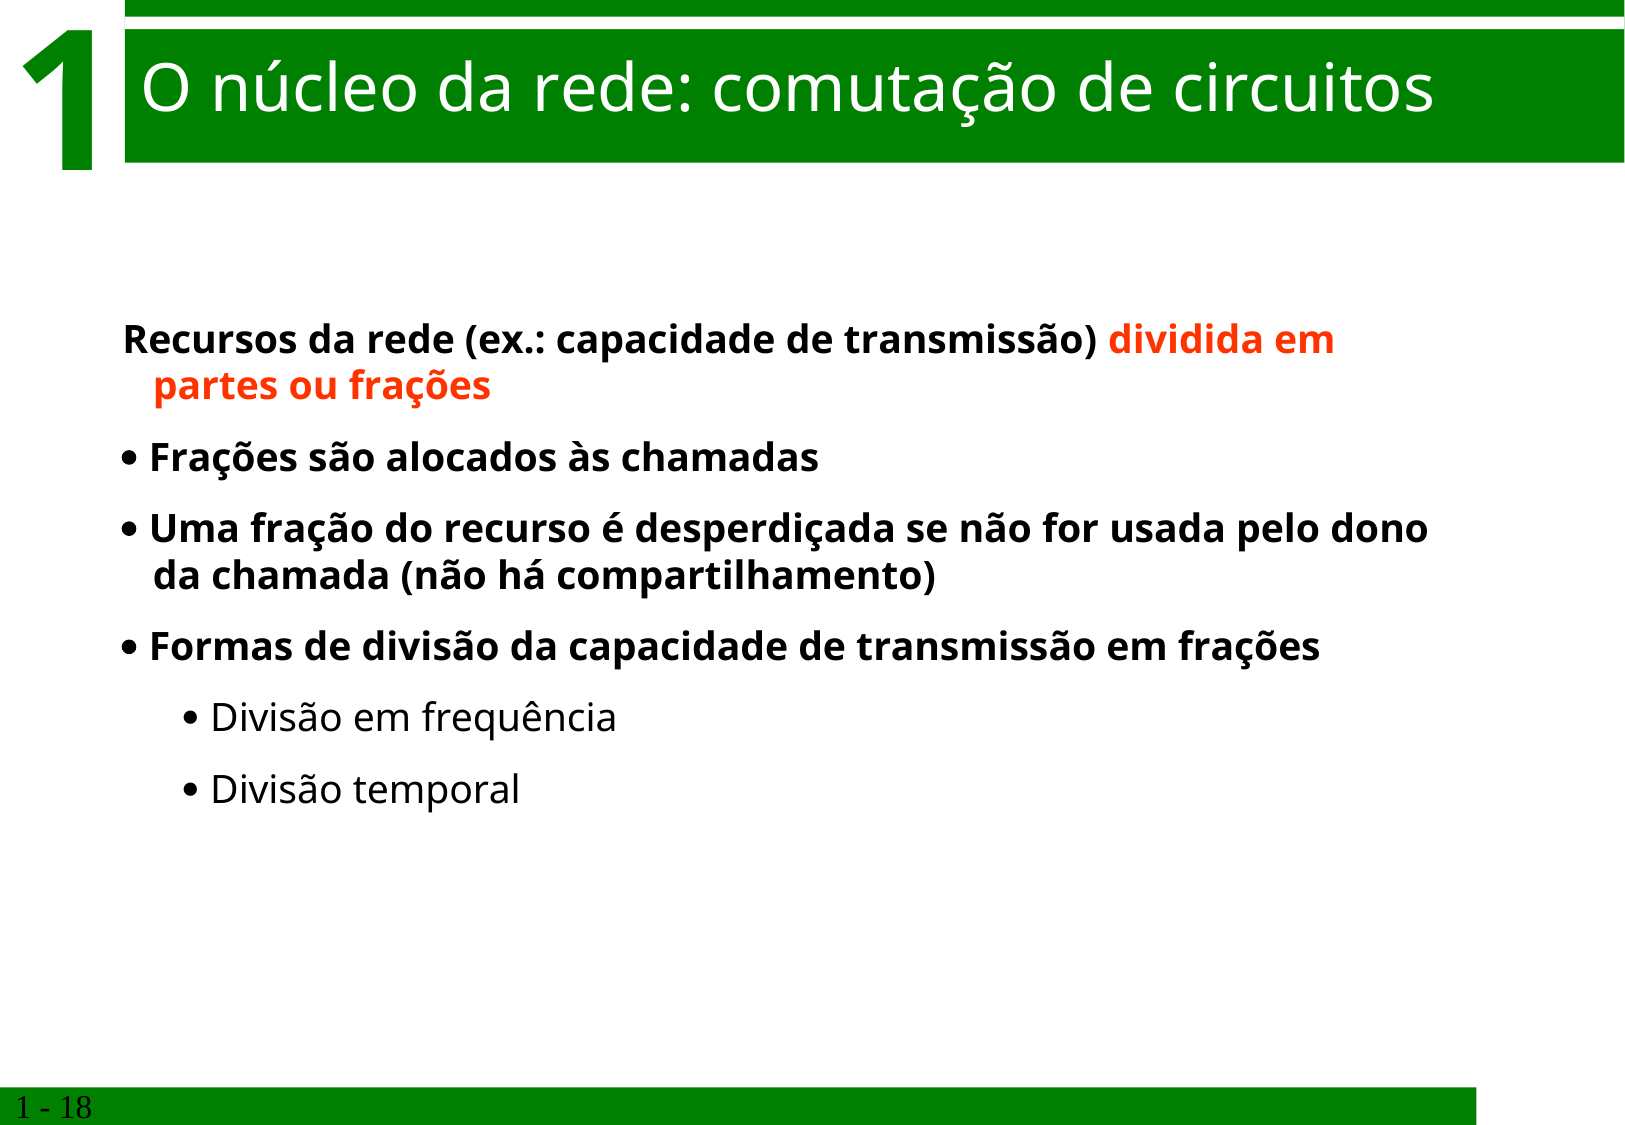

O núcleo da rede: comutação de circuitos
# Recursos da rede (ex.: capacidade de transmissão) dividida em partes ou frações
 Frações são alocados às chamadas
 Uma fração do recurso é desperdiçada se não for usada pelo dono da chamada (não há compartilhamento)
 Formas de divisão da capacidade de transmissão em frações
 Divisão em frequência
 Divisão temporal
18